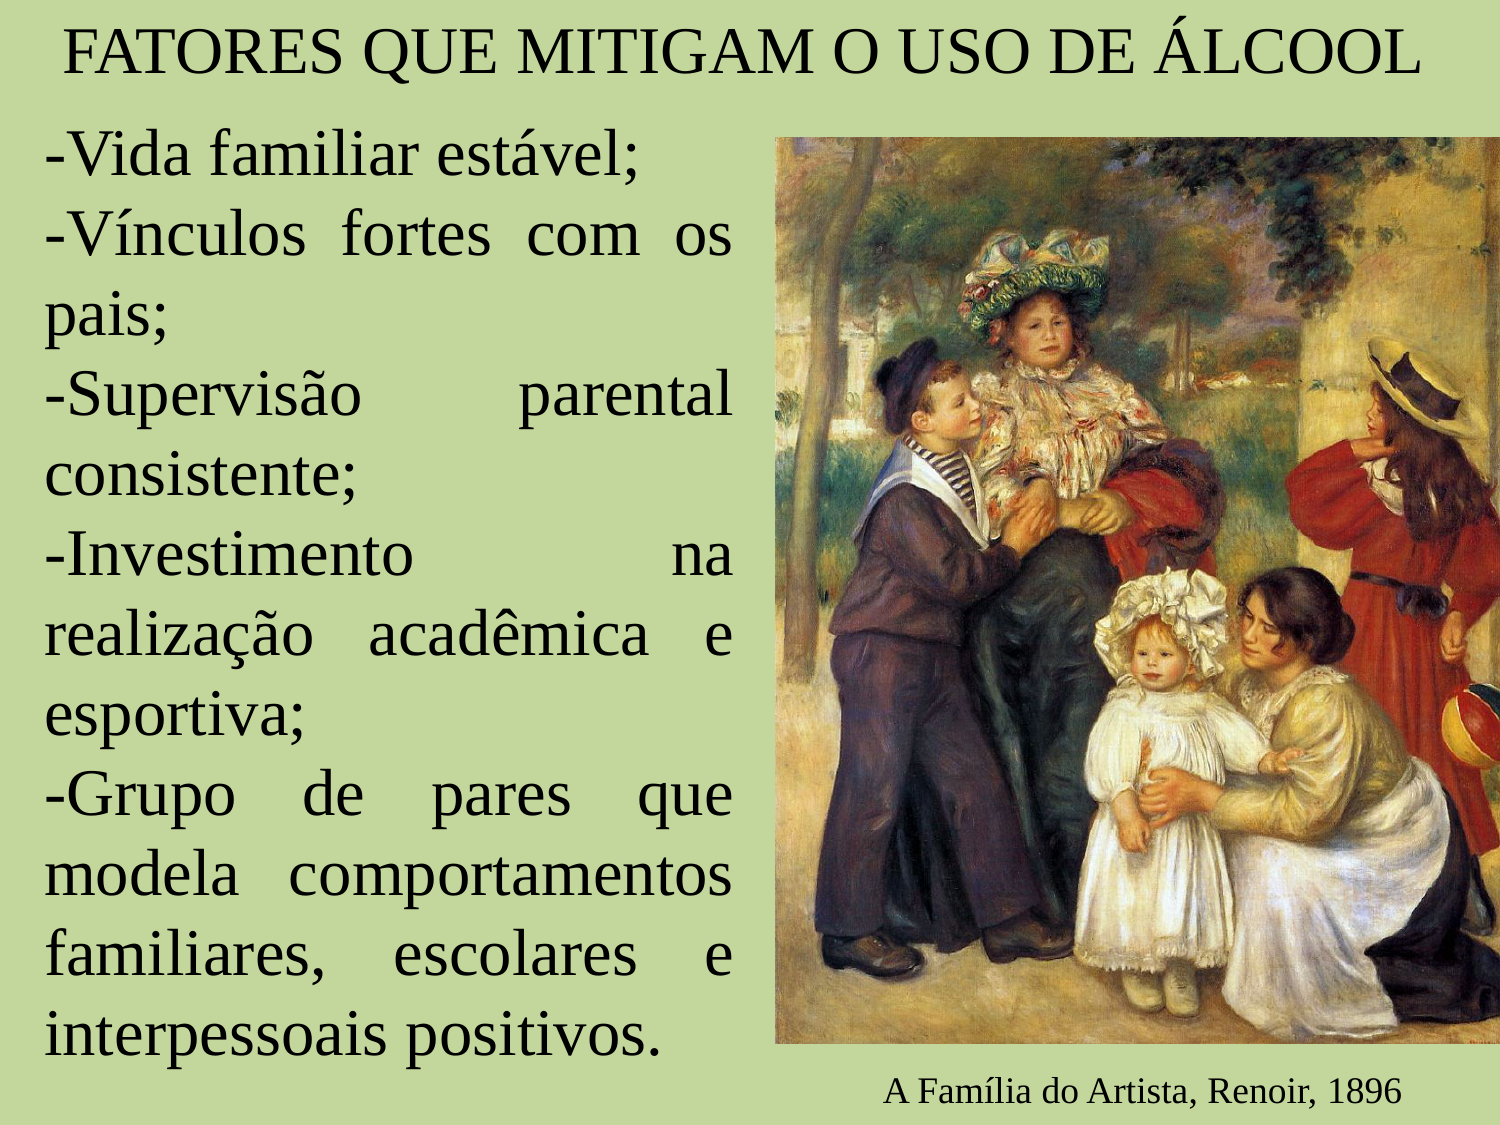

FATORES QUE MITIGAM O USO DE ÁLCOOL
-Vida familiar estável;
-Vínculos fortes com os pais;
-Supervisão parental consistente;
-Investimento na realização acadêmica e esportiva;
-Grupo de pares que modela comportamentos familiares, escolares e interpessoais positivos.
A Família do Artista, Renoir, 1896